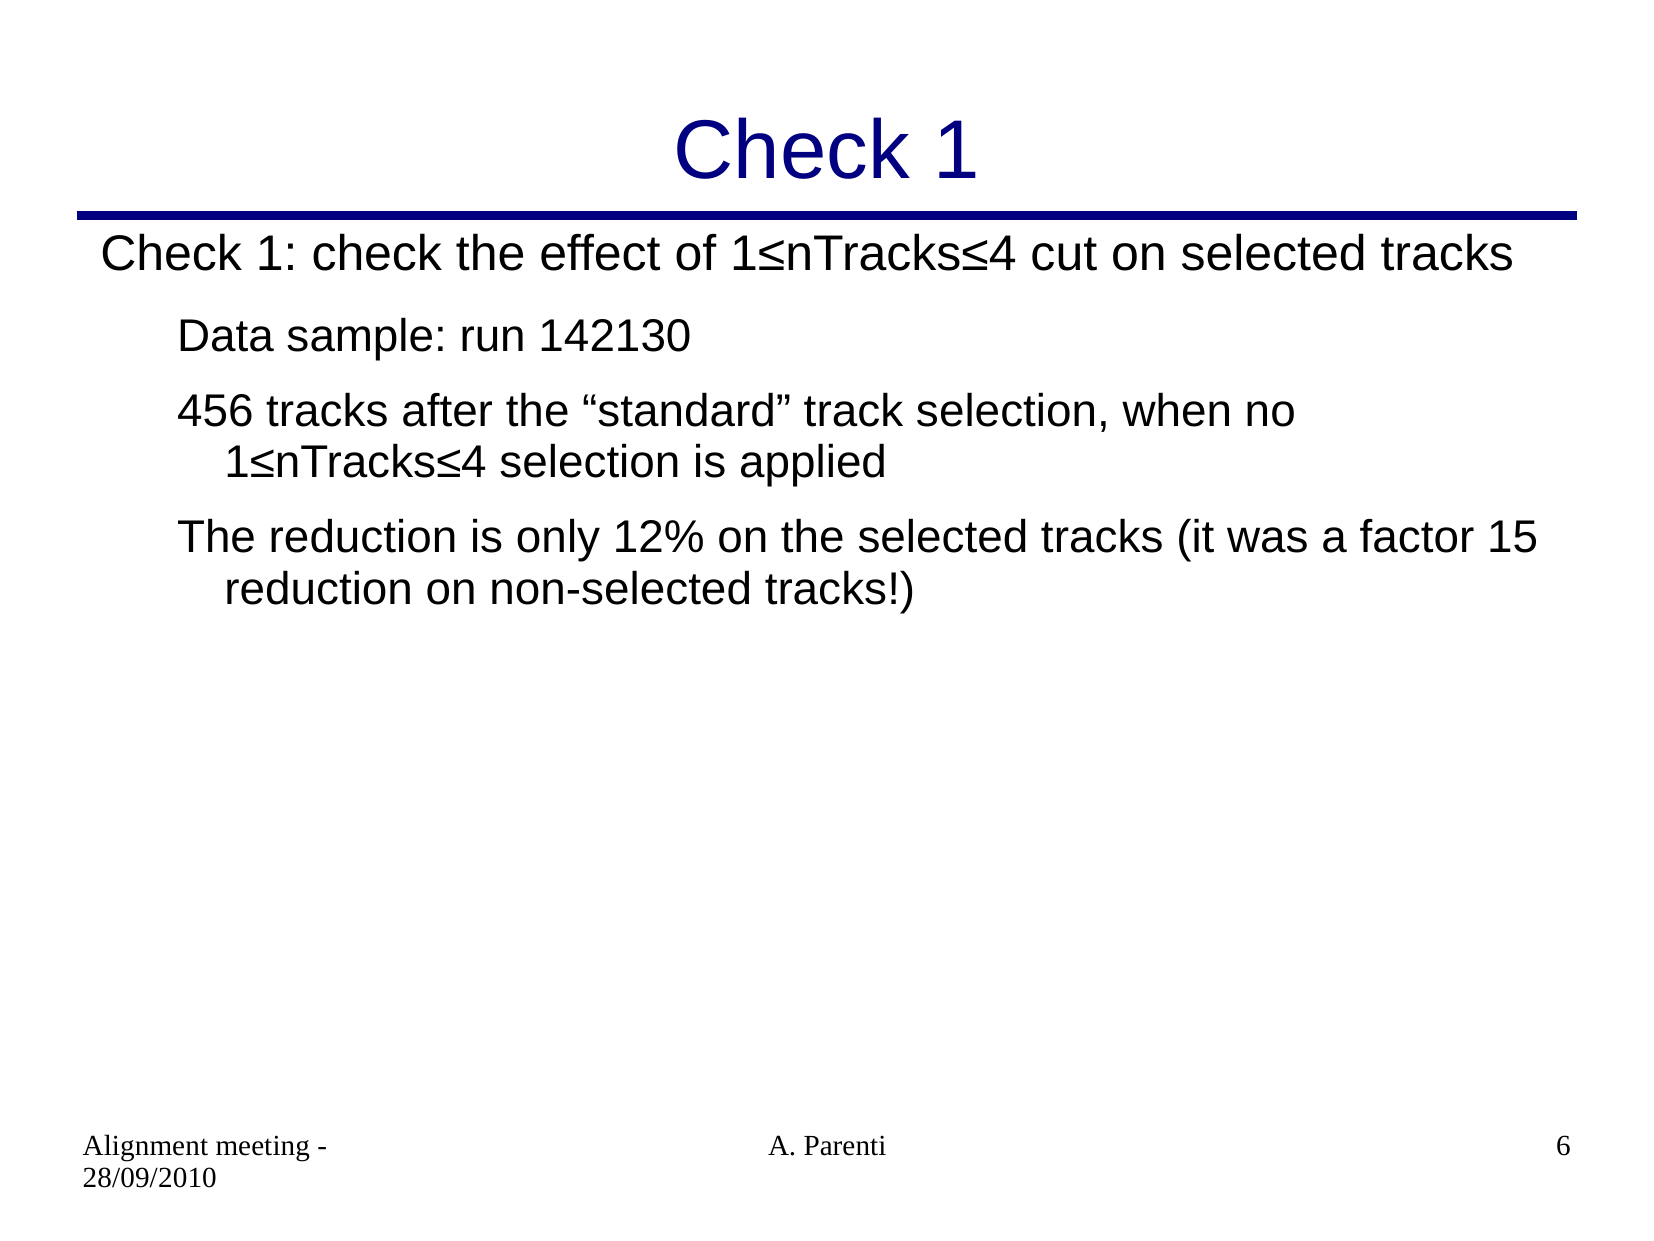

# Check 1
Check 1: check the effect of 1≤nTracks≤4 cut on selected tracks
Data sample: run 142130
456 tracks after the “standard” track selection, when no 1≤nTracks≤4 selection is applied
The reduction is only 12% on the selected tracks (it was a factor 15 reduction on non-selected tracks!)
6